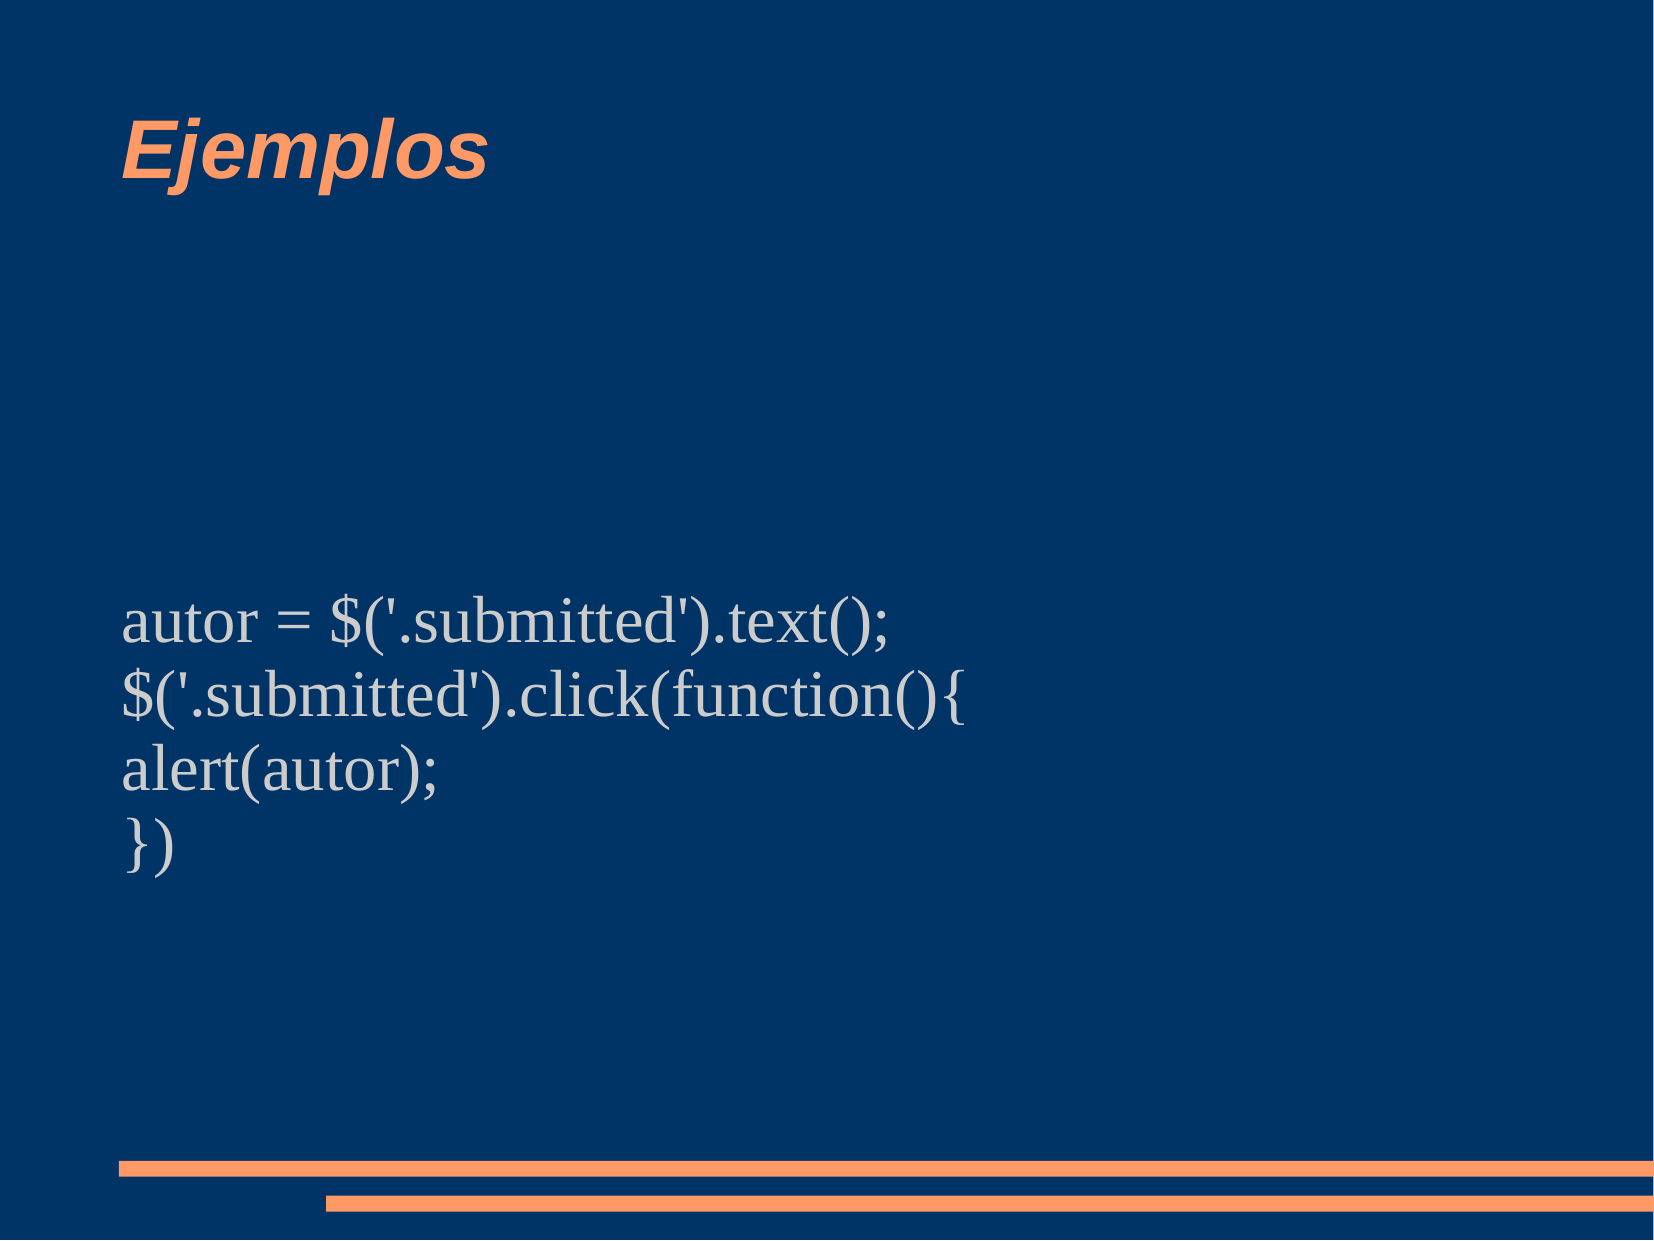

# Ejemplos
autor = $('.submitted').text();
$('.submitted').click(function(){
alert(autor);
})